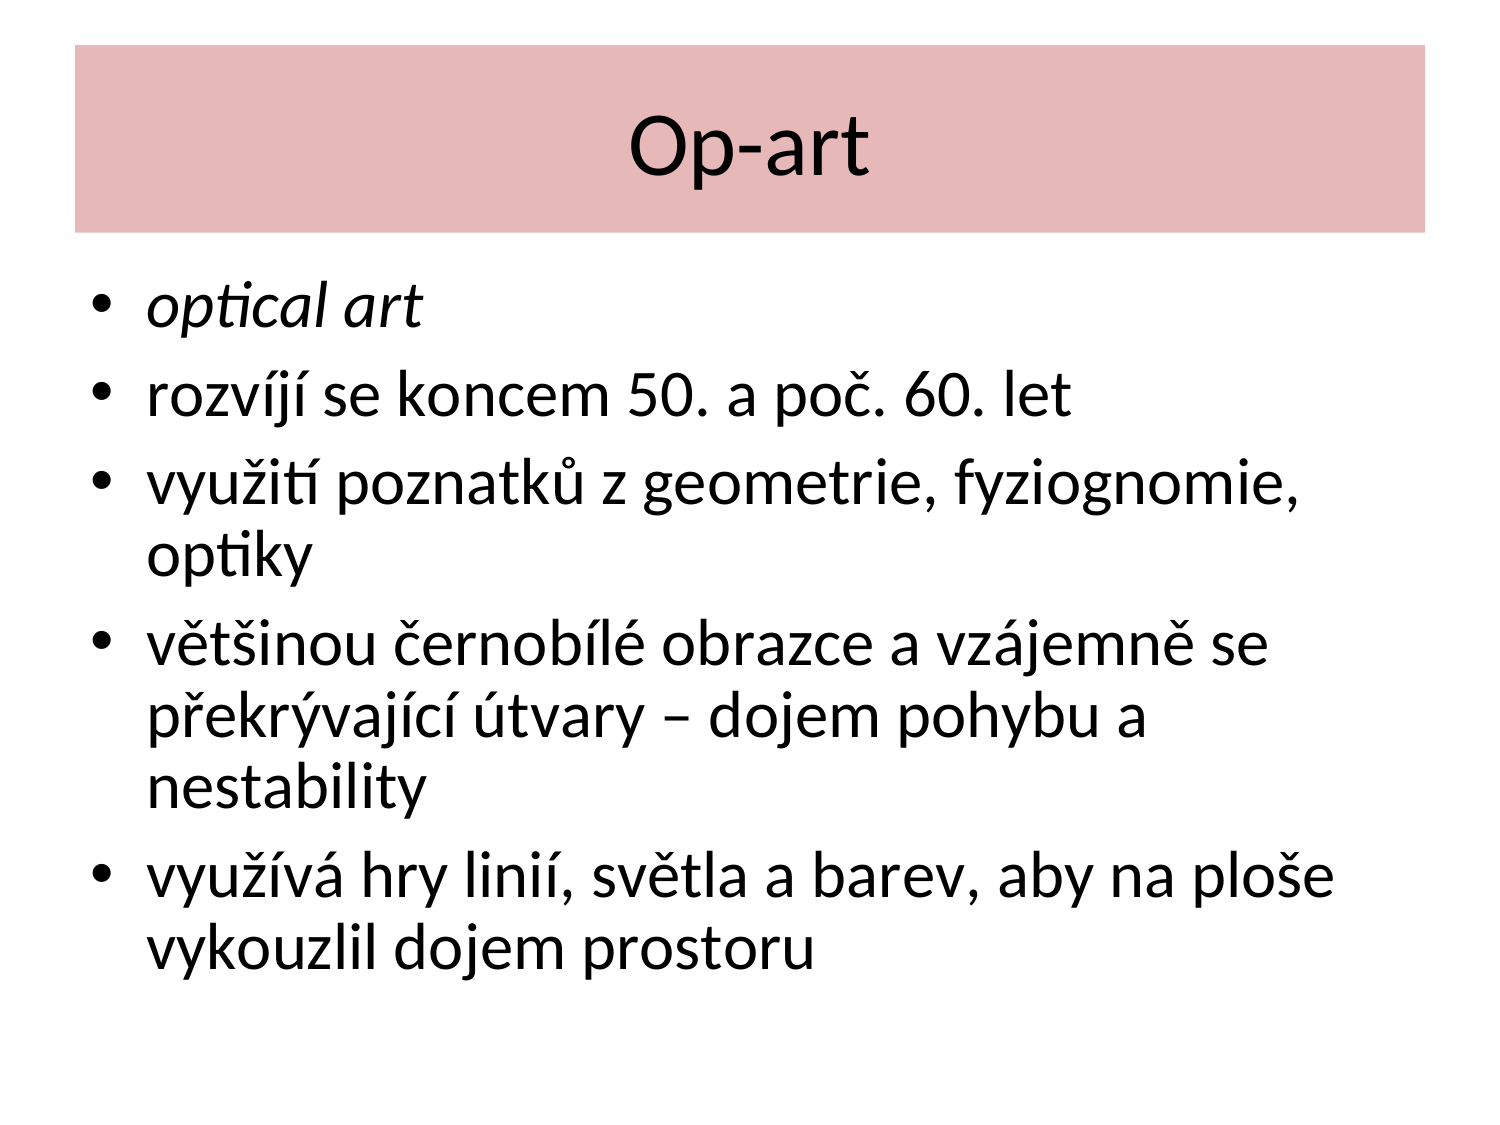

# Op-art
optical art
rozvíjí se koncem 50. a poč. 60. let
využití poznatků z geometrie, fyziognomie, optiky
většinou černobílé obrazce a vzájemně se překrývající útvary – dojem pohybu a nestability
využívá hry linií, světla a barev, aby na ploše vykouzlil dojem prostoru